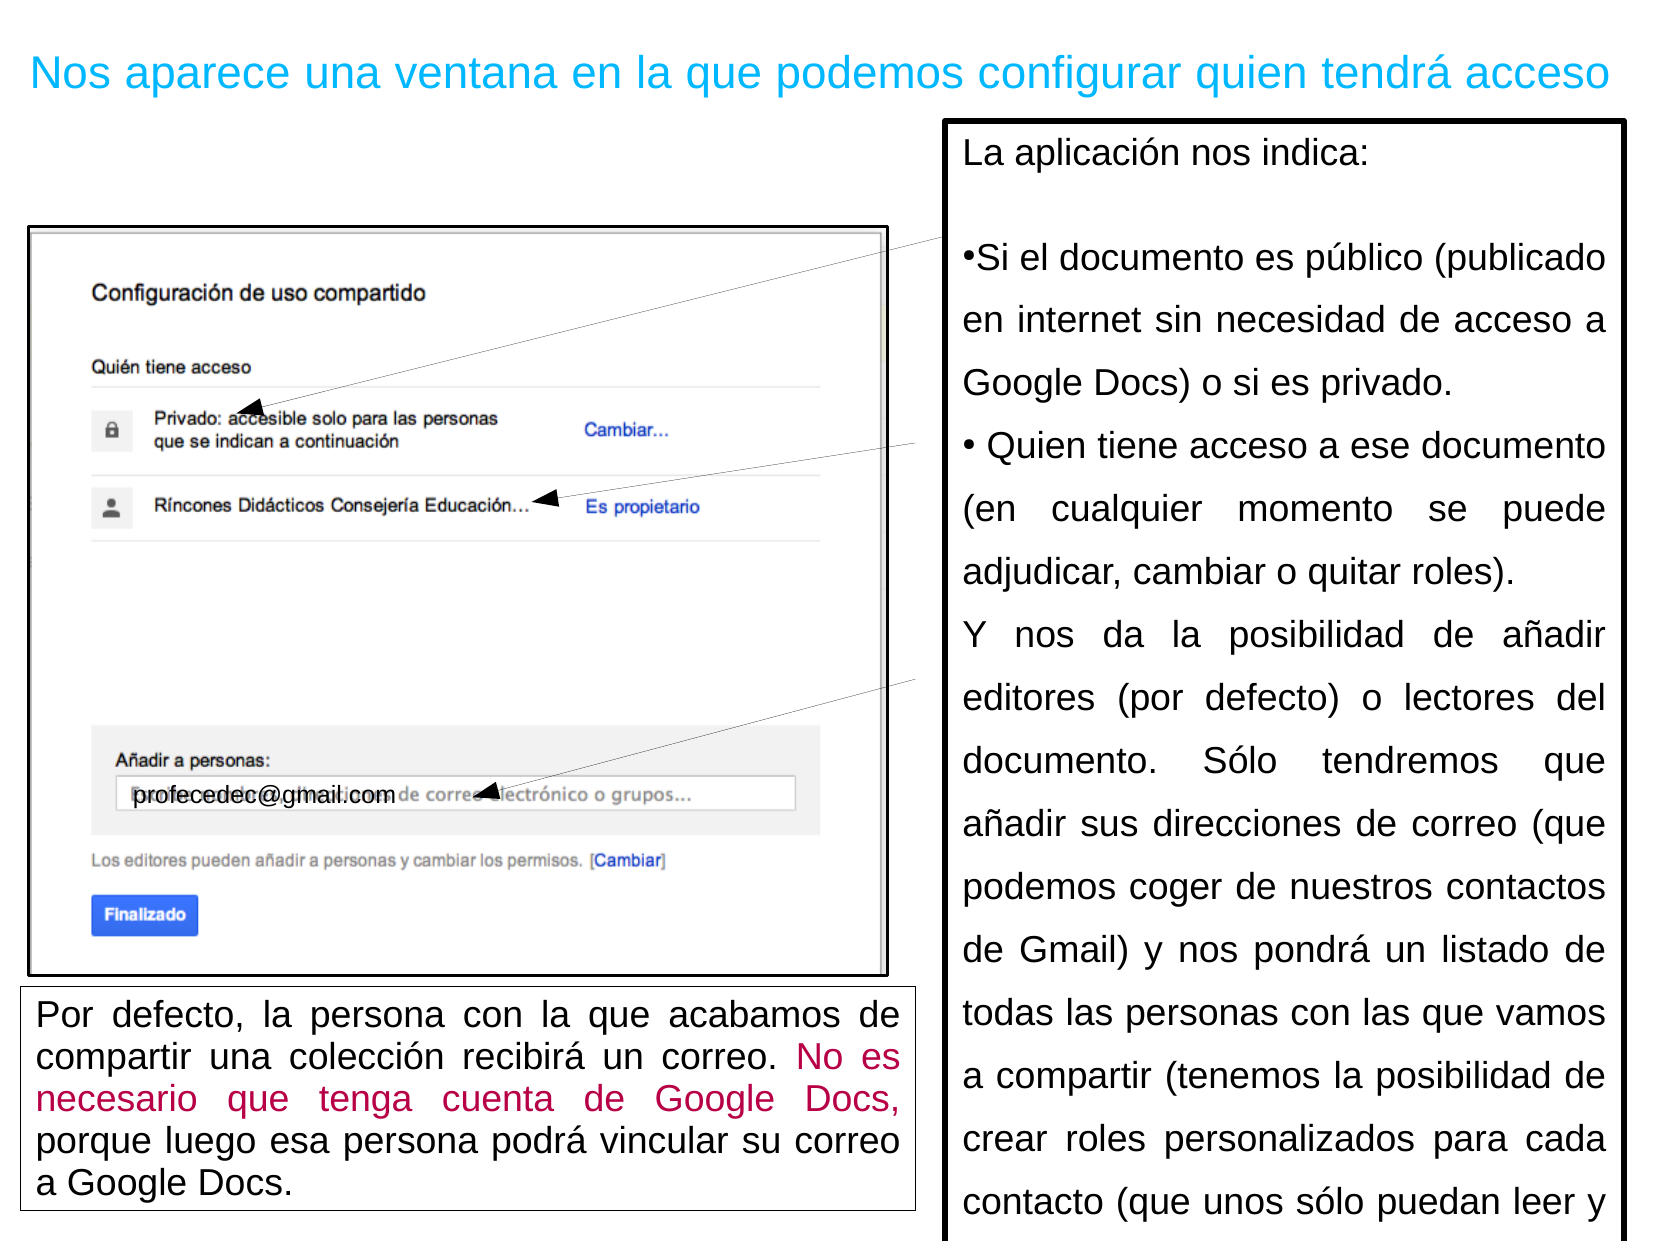

# Nos aparece una ventana en la que podemos configurar quien tendrá acceso
La aplicación nos indica:
Si el documento es público (publicado en internet sin necesidad de acceso a Google Docs) o si es privado.
 Quien tiene acceso a ese documento (en cualquier momento se puede adjudicar, cambiar o quitar roles).
Y nos da la posibilidad de añadir editores (por defecto) o lectores del documento. Sólo tendremos que añadir sus direcciones de correo (que podemos coger de nuestros contactos de Gmail) y nos pondrá un listado de todas las personas con las que vamos a compartir (tenemos la posibilidad de crear roles personalizados para cada contacto (que unos sólo puedan leer y otros editar).
profecedec@gmail.com
Por defecto, la persona con la que acabamos de compartir una colección recibirá un correo. No es necesario que tenga cuenta de Google Docs, porque luego esa persona podrá vincular su correo a Google Docs.